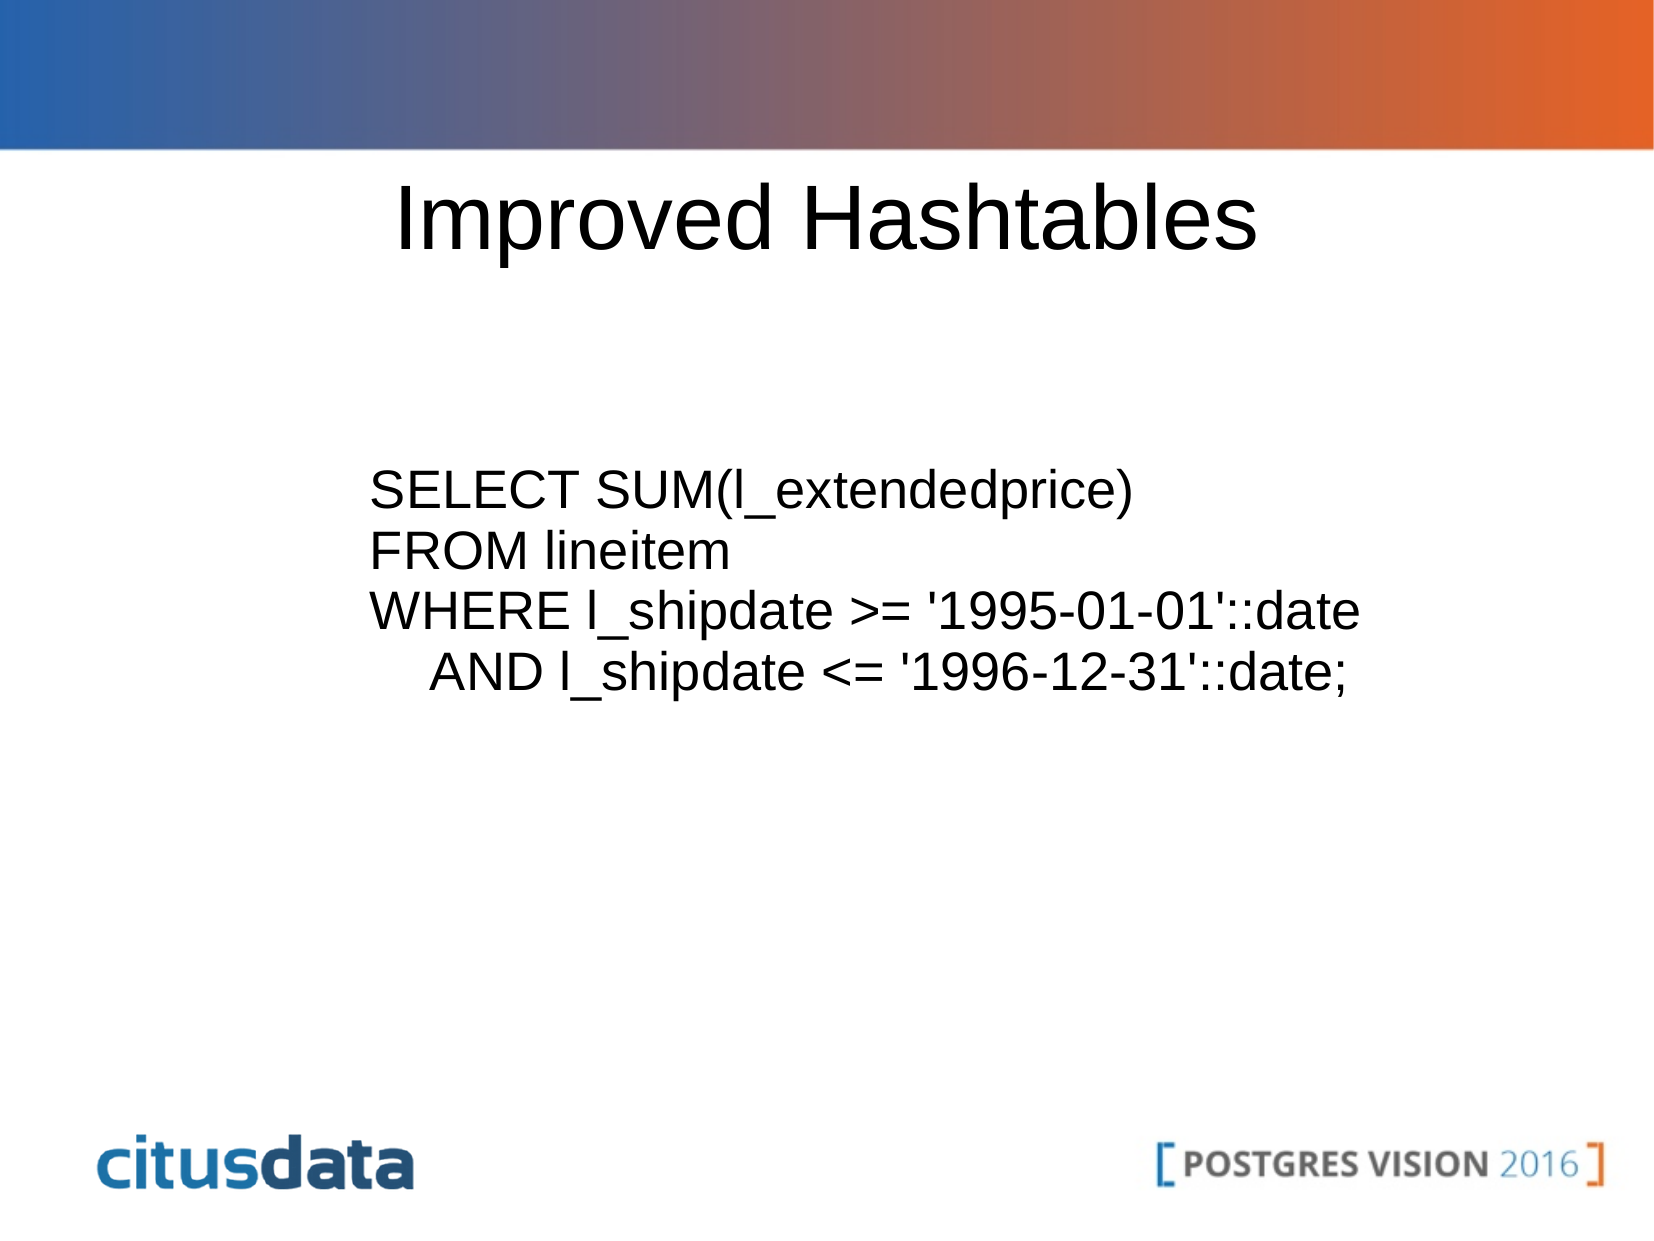

# Improved Hashtables
SELECT SUM(l_extendedprice)
FROM lineitem
WHERE l_shipdate >= '1995-01-01'::date
 AND l_shipdate <= '1996-12-31'::date;